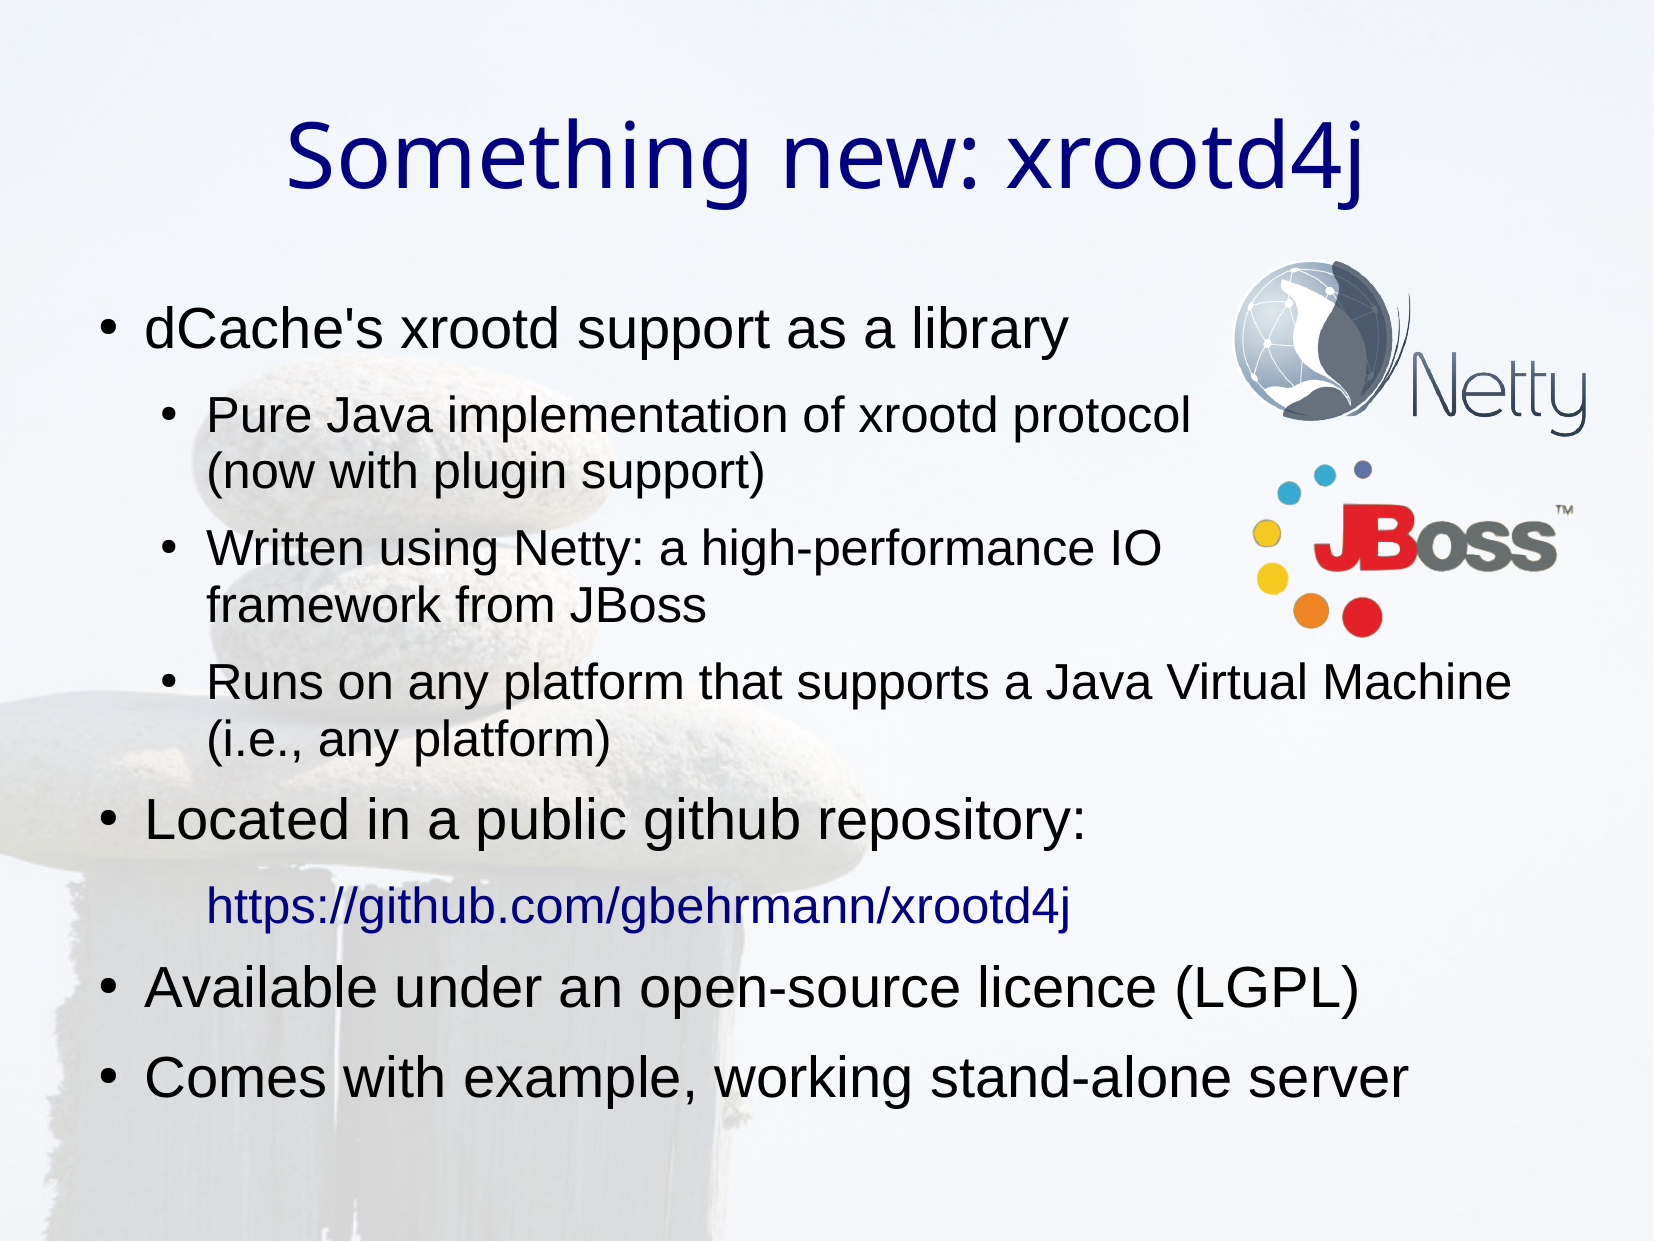

# Something new: xrootd4j
dCache's xrootd support as a library
Pure Java implementation of xrootd protocol
(now with plugin support)
Written using Netty: a high-performance IO
framework from JBoss
Runs on any platform that supports a Java Virtual Machine (i.e., any platform)
Located in a public github repository:
https://github.com/gbehrmann/xrootd4j
Available under an open-source licence (LGPL)
Comes with example, working stand-alone server